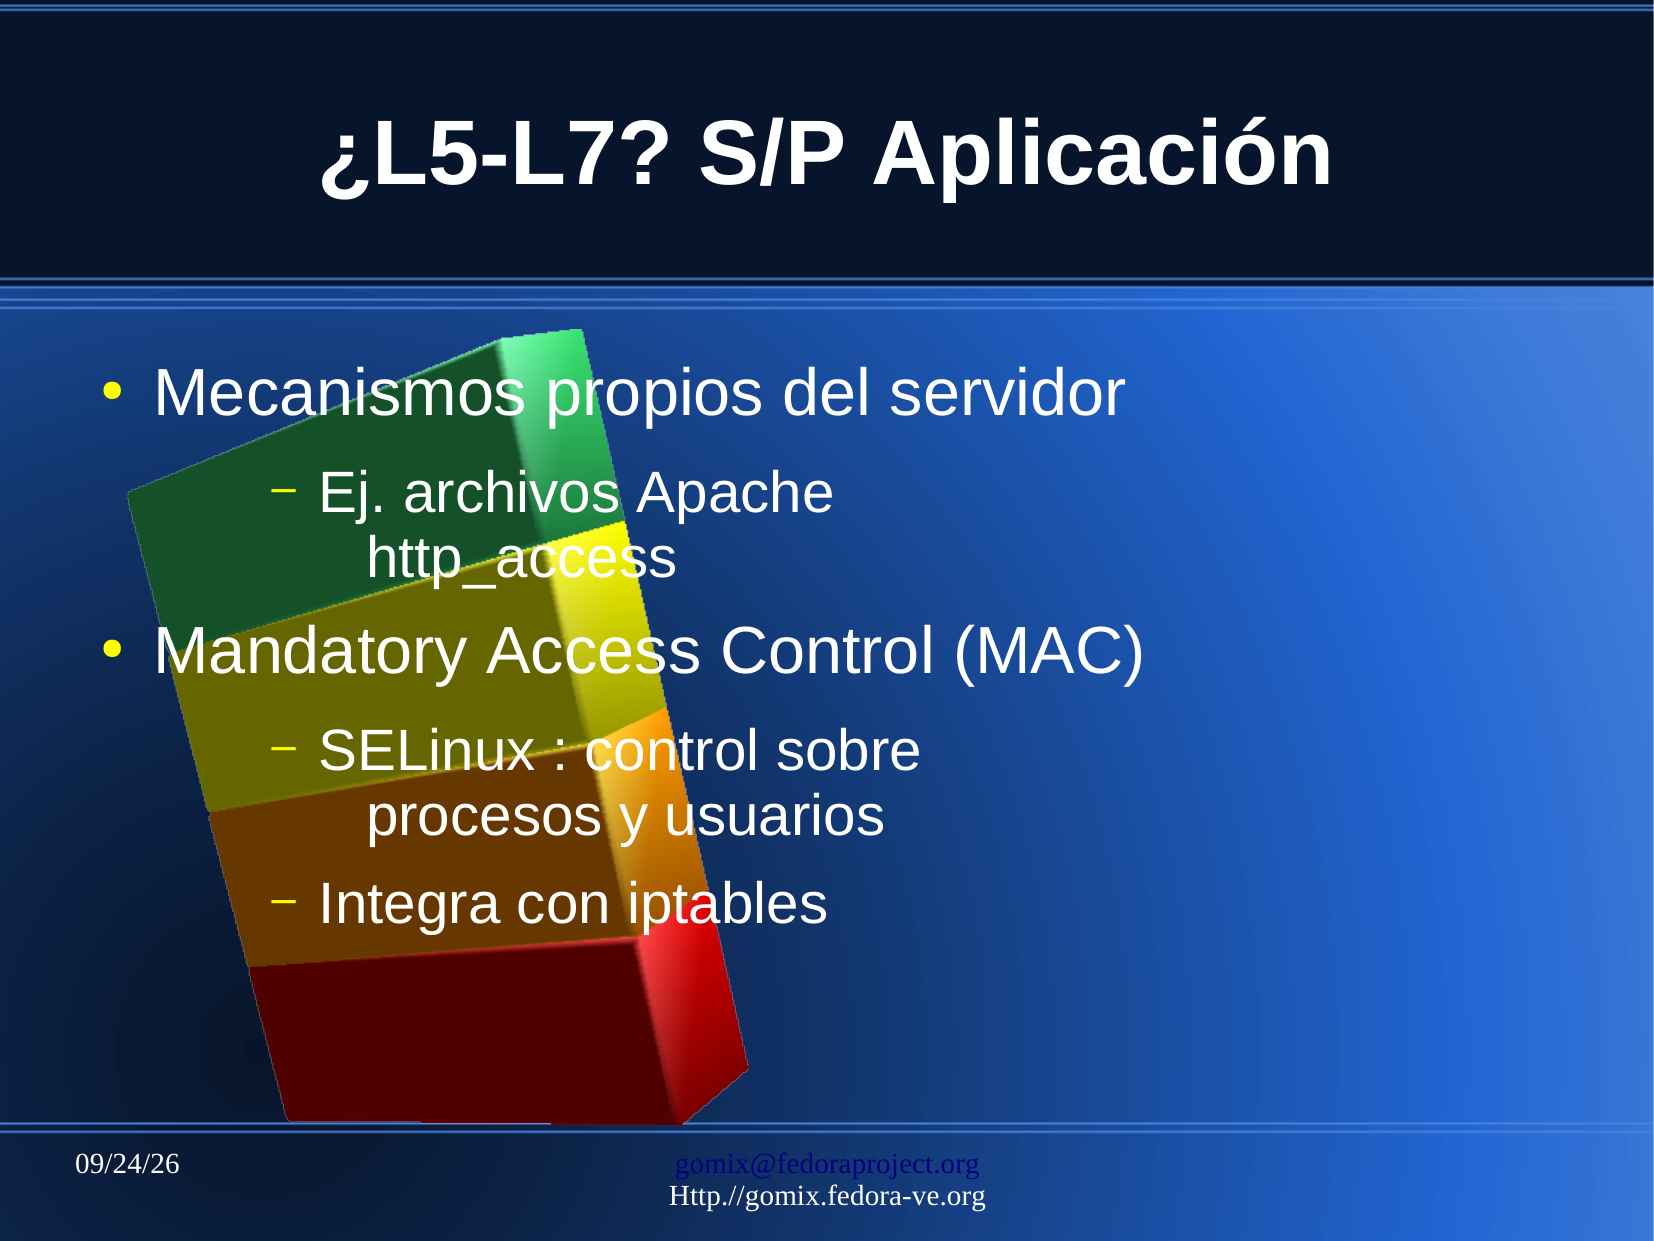

# ¿L5-L7? S/P Aplicación
Mecanismos propios del servidor
Ej. archivos Apache http_access
Mandatory Access Control (MAC)
SELinux : control sobre procesos y usuarios
Integra con iptables